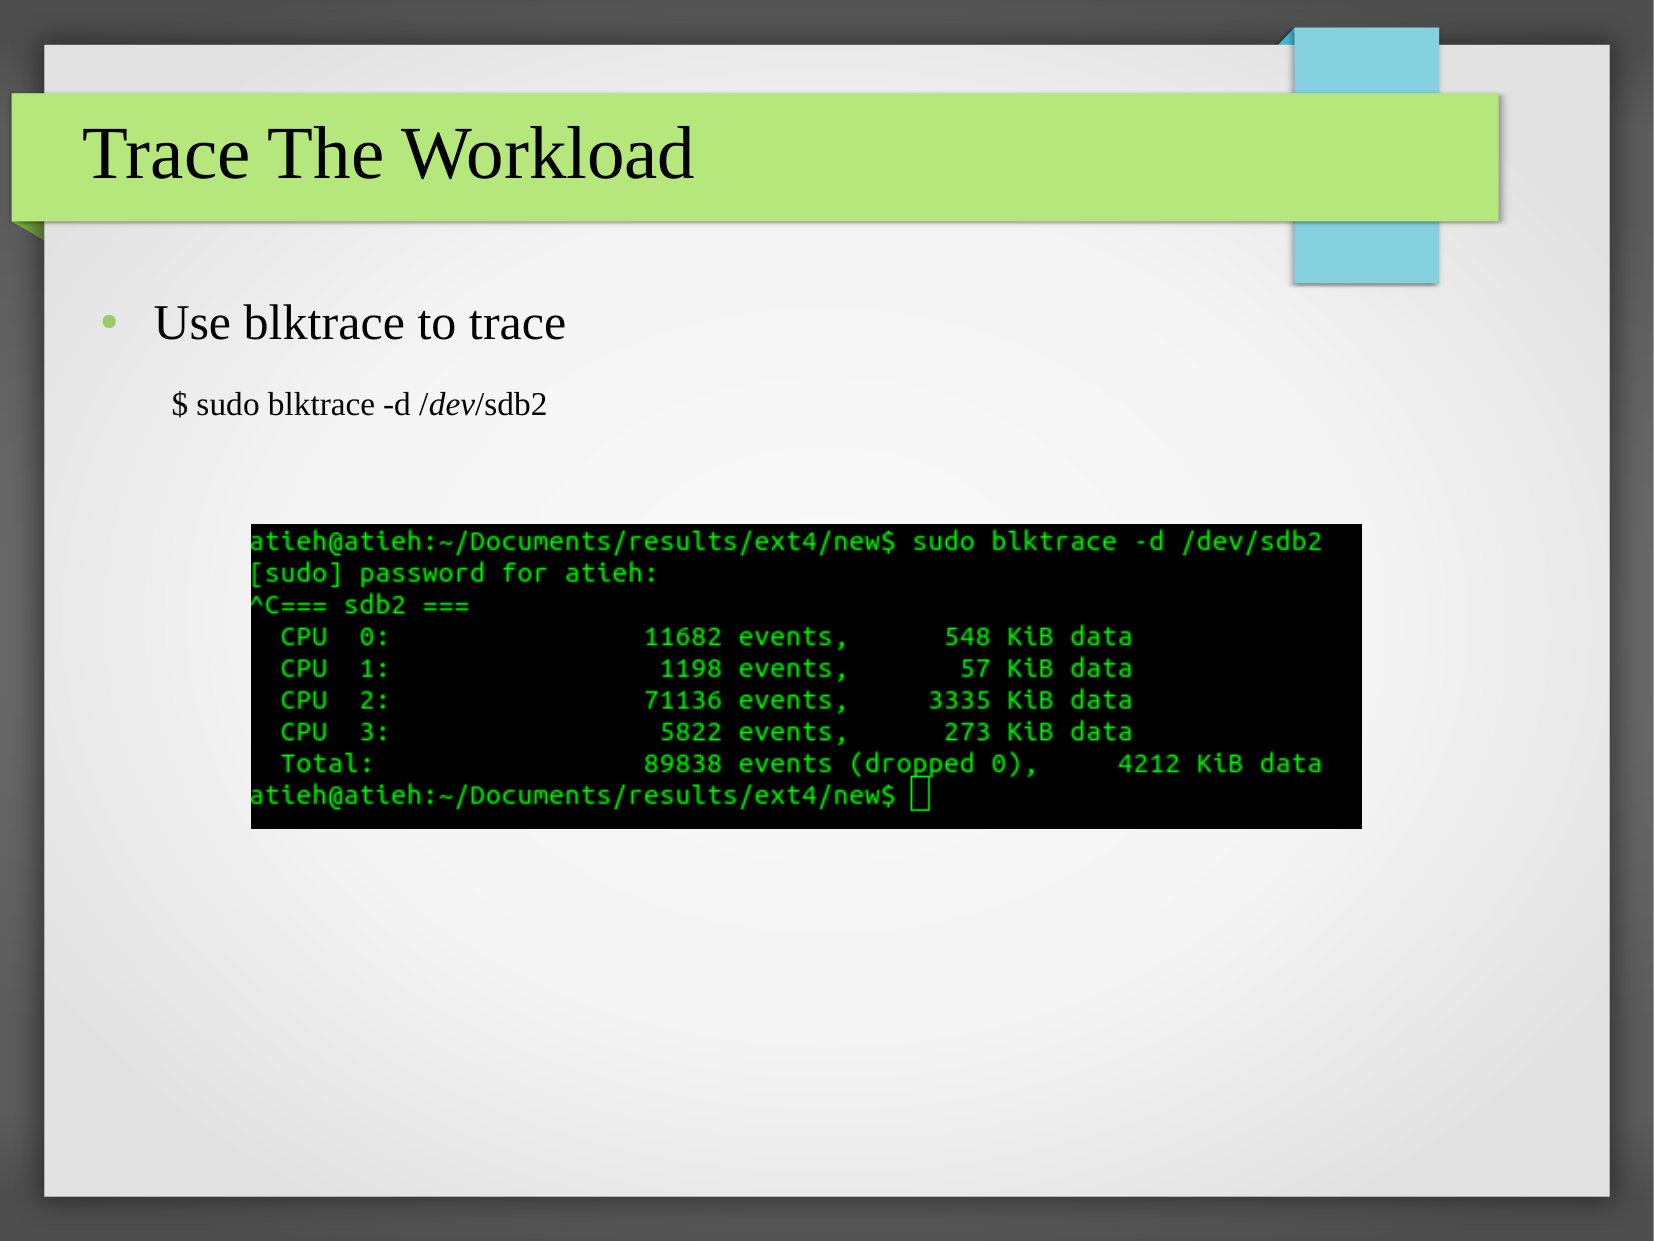

# Trace The Workload
Use blktrace to trace
$ sudo blktrace -d /dev/sdb2